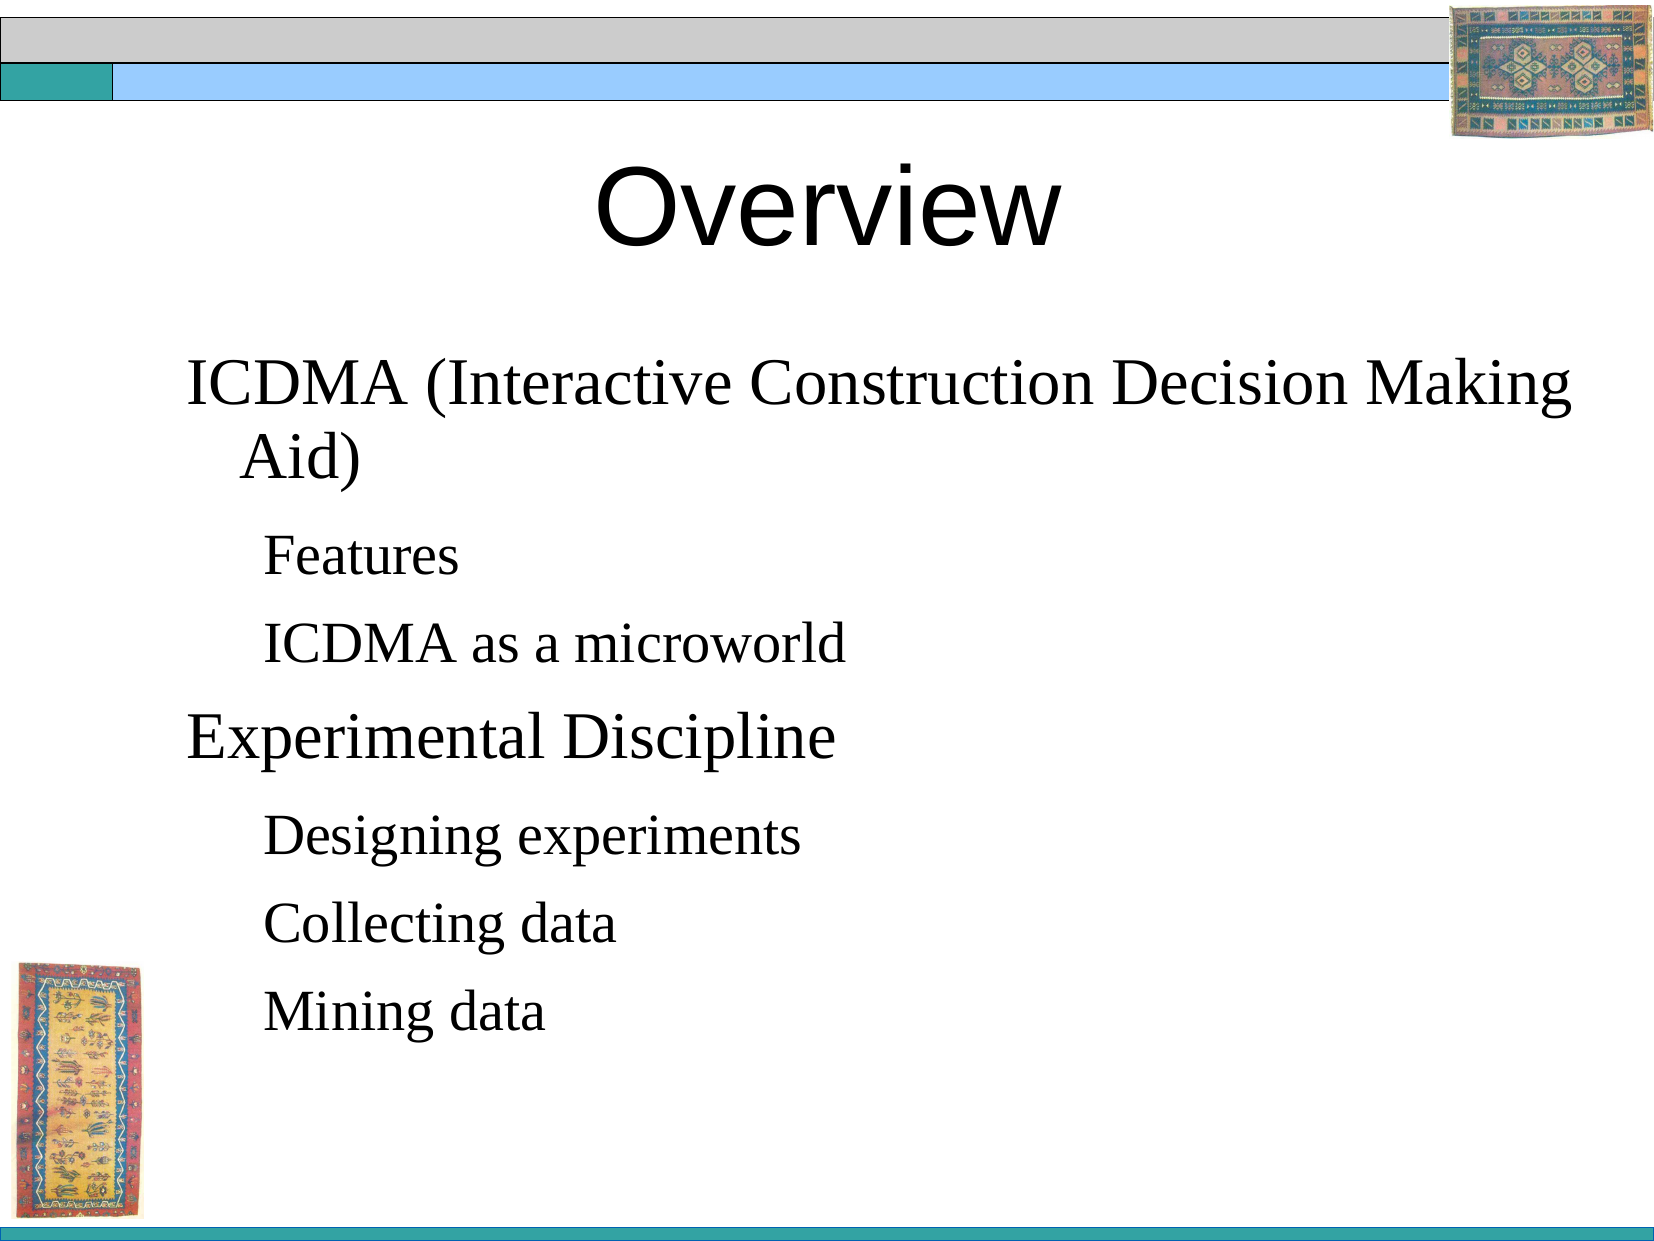

# Overview
ICDMA (Interactive Construction Decision Making Aid)
Features
ICDMA as a microworld
Experimental Discipline
Designing experiments
Collecting data
Mining data